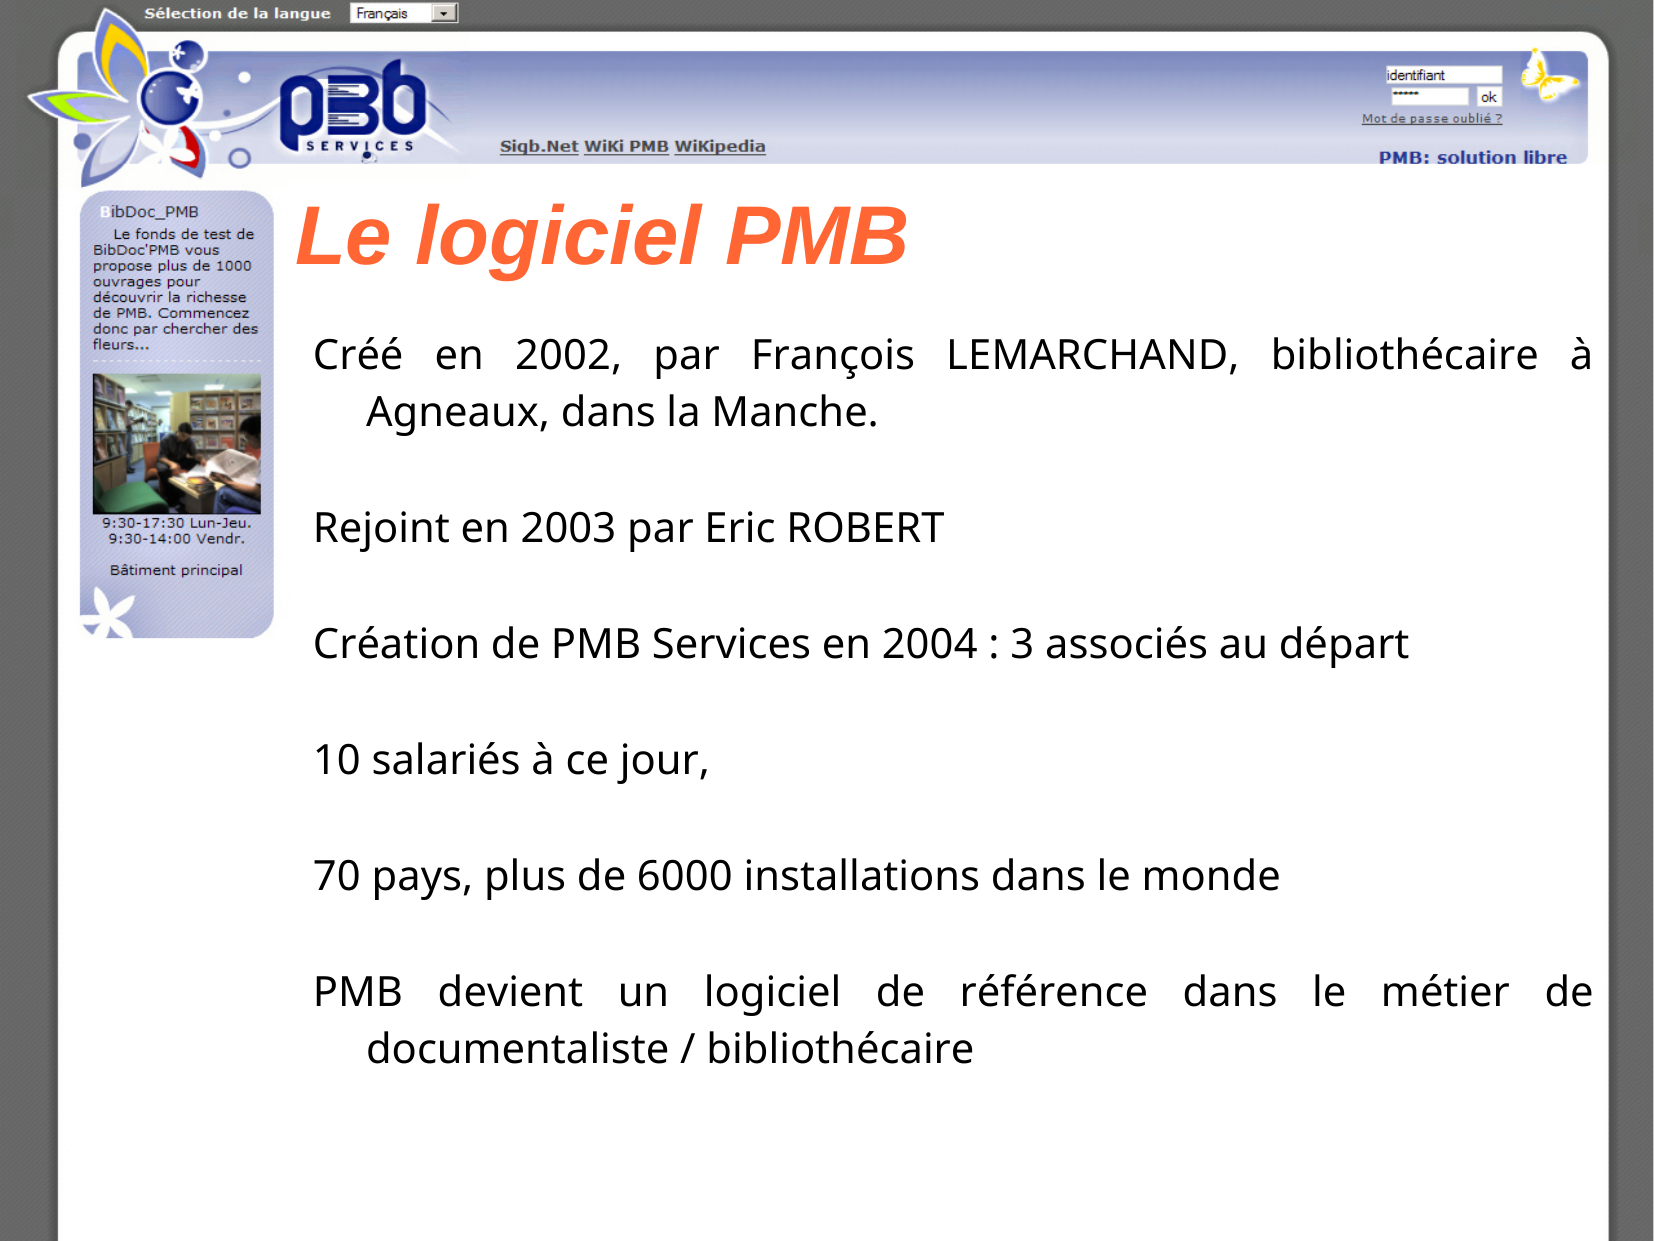

# Le logiciel PMB
Créé en 2002, par François LEMARCHAND, bibliothécaire à Agneaux, dans la Manche.
Rejoint en 2003 par Eric ROBERT
Création de PMB Services en 2004 : 3 associés au départ
10 salariés à ce jour,
70 pays, plus de 6000 installations dans le monde
PMB devient un logiciel de référence dans le métier de documentaliste / bibliothécaire